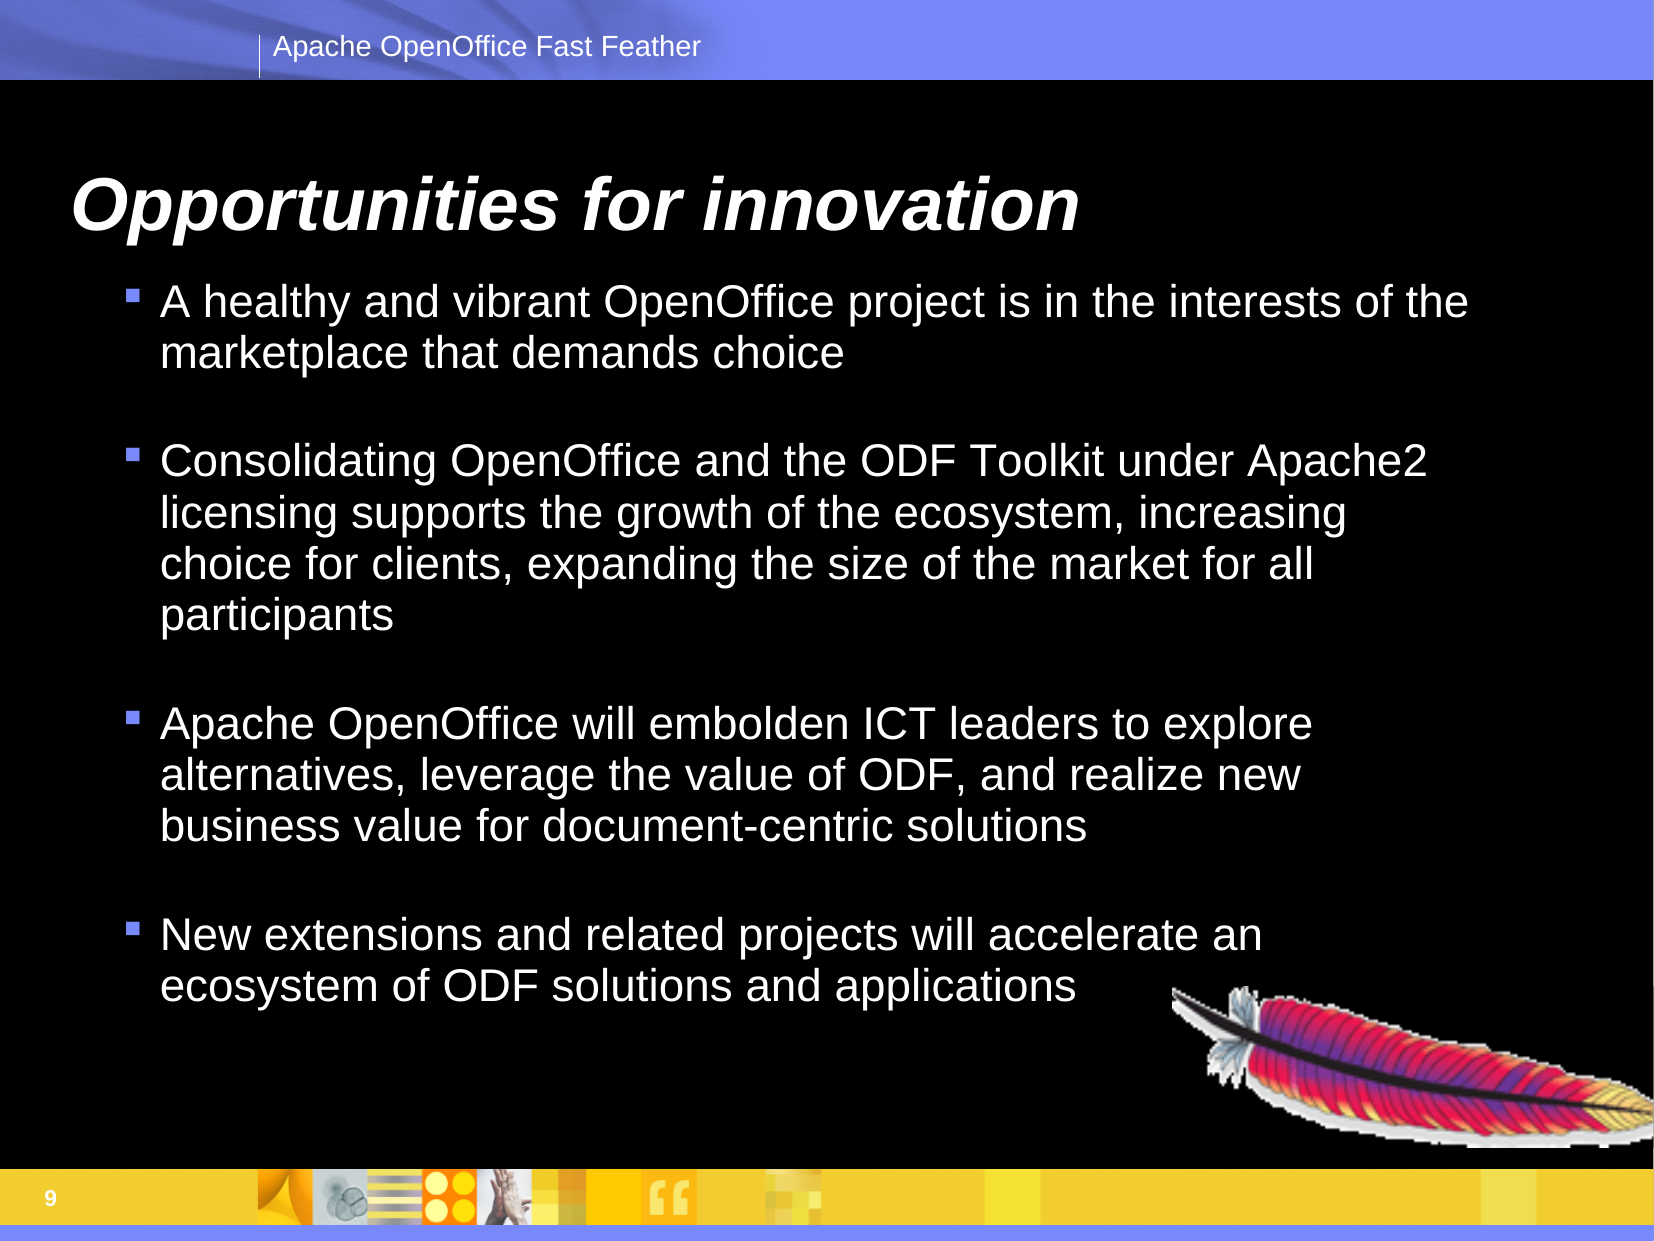

# Opportunities for innovation
A healthy and vibrant OpenOffice project is in the interests of the marketplace that demands choice
Consolidating OpenOffice and the ODF Toolkit under Apache2 licensing supports the growth of the ecosystem, increasing choice for clients, expanding the size of the market for all participants
Apache OpenOffice will embolden ICT leaders to explore alternatives, leverage the value of ODF, and realize new business value for document-centric solutions
New extensions and related projects will accelerate an ecosystem of ODF solutions and applications